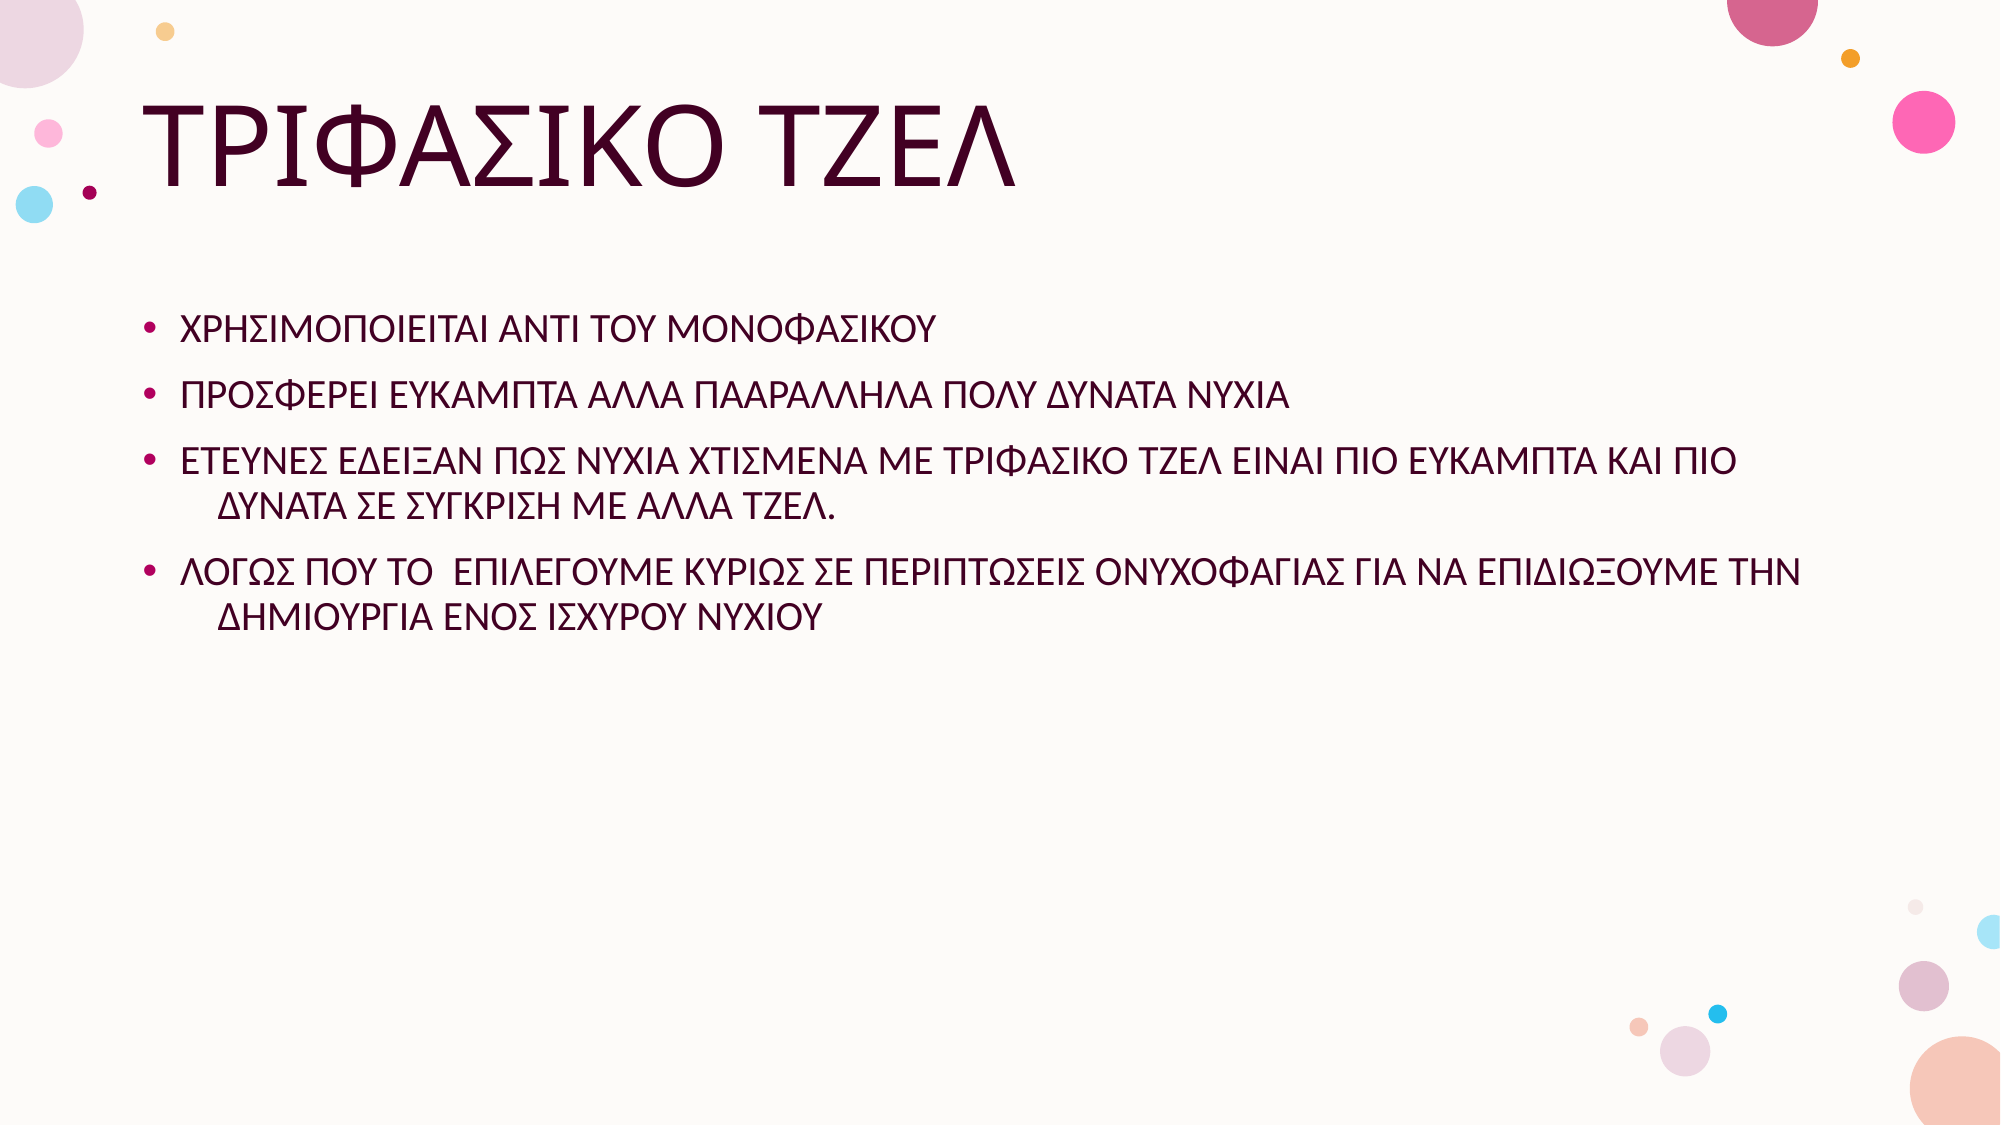

# ΤΡΙΦΑΣΙΚΟ ΤΖΕΛ
ΧΡΗΣΙΜΟΠΟΙΕΙΤΑΙ ΑΝΤΙ ΤΟΥ ΜΟΝΟΦΑΣΙΚΟΥ
ΠΡΟΣΦΕΡΕΙ ΕΥΚΑΜΠΤΑ ΑΛΛΑ ΠΑΑΡΑΛΛΗΛΑ ΠΟΛΎ ΔΥΝΑΤΑ ΝΥΧΙΑ
ΕΤΕΥΝΕΣ ΕΔΕΙΞΑΝ ΠΩΣ ΝΥΧΙΑ ΧΤΙΣΜΕΝΑ ΜΕ ΤΡΙΦΑΣΙΚΟ ΤΖΕΛ ΕΊΝΑΙ ΠΙΟ ΕΥΚΑΜΠΤΑ ΚΑΙ ΠΙΟ ΔΥΝΑΤΑ ΣΕ ΣΥΓΚΡΙΣΗ ΜΕ ΑΛΛΑ ΤΖΕΛ.
ΛΟΓΩΣ ΠΟΥ ΤΟ ΕΠΙΛΕΓΟΥΜΕ ΚΥΡΙΩΣ ΣΕ ΠΕΡΙΠΤΩΣΕΙΣ ΟΝΥΧΟΦΑΓΙΑΣ ΓΙΑ ΝΑ ΕΠΙΔΙΩΞΟΥΜΕ ΤΗΝ ΔΗΜΙΟΥΡΓΙΑ ΕΝΌΣ ΙΣΧΥΡΟΥ ΝΥΧΙΟΥ